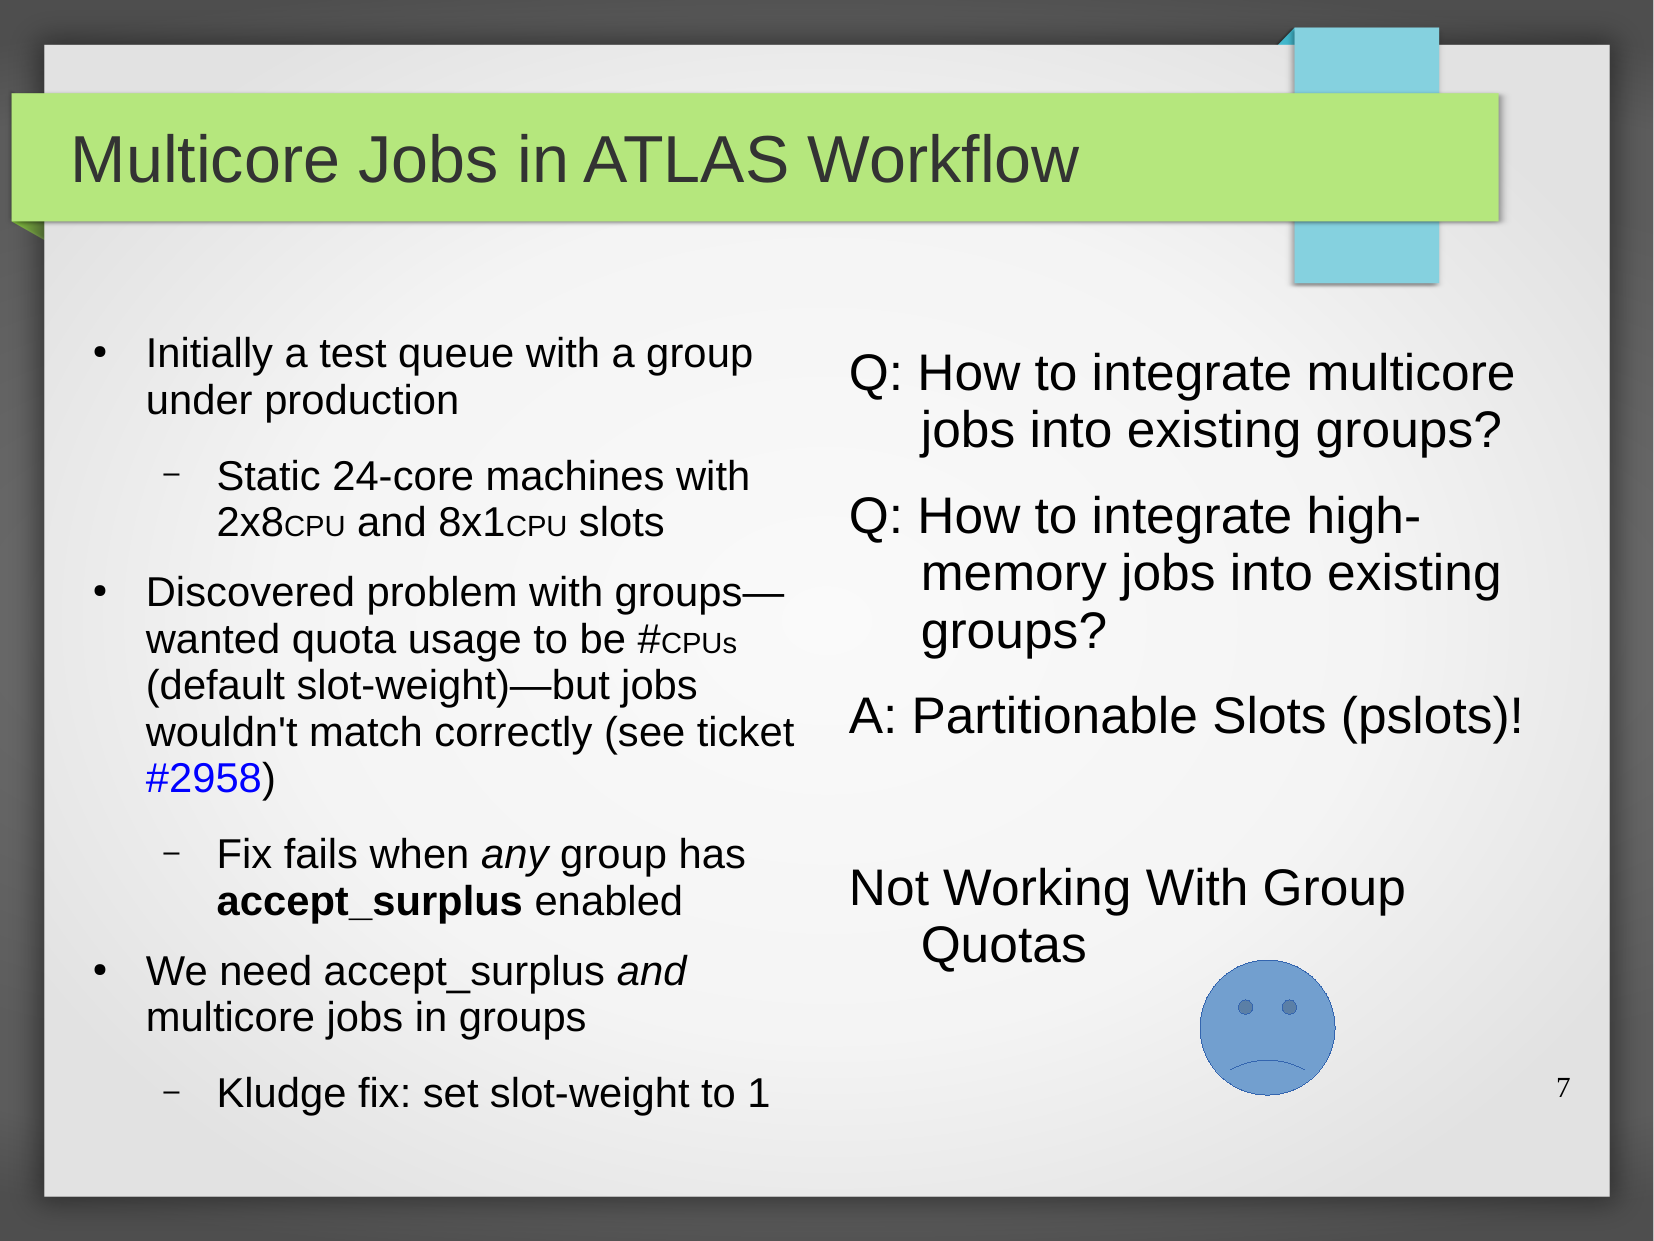

# Multicore Jobs in ATLAS Workflow
Initially a test queue with a group under production
Static 24-core machines with 2x8CPU and 8x1CPU slots
Discovered problem with groups—wanted quota usage to be #CPUs (default slot-weight)—but jobs wouldn't match correctly (see ticket #2958)
Fix fails when any group has accept_surplus enabled
We need accept_surplus and multicore jobs in groups
Kludge fix: set slot-weight to 1
Q: How to integrate multicore jobs into existing groups?
Q: How to integrate high-memory jobs into existing groups?
A: Partitionable Slots (pslots)!
Not Working With Group Quotas
7